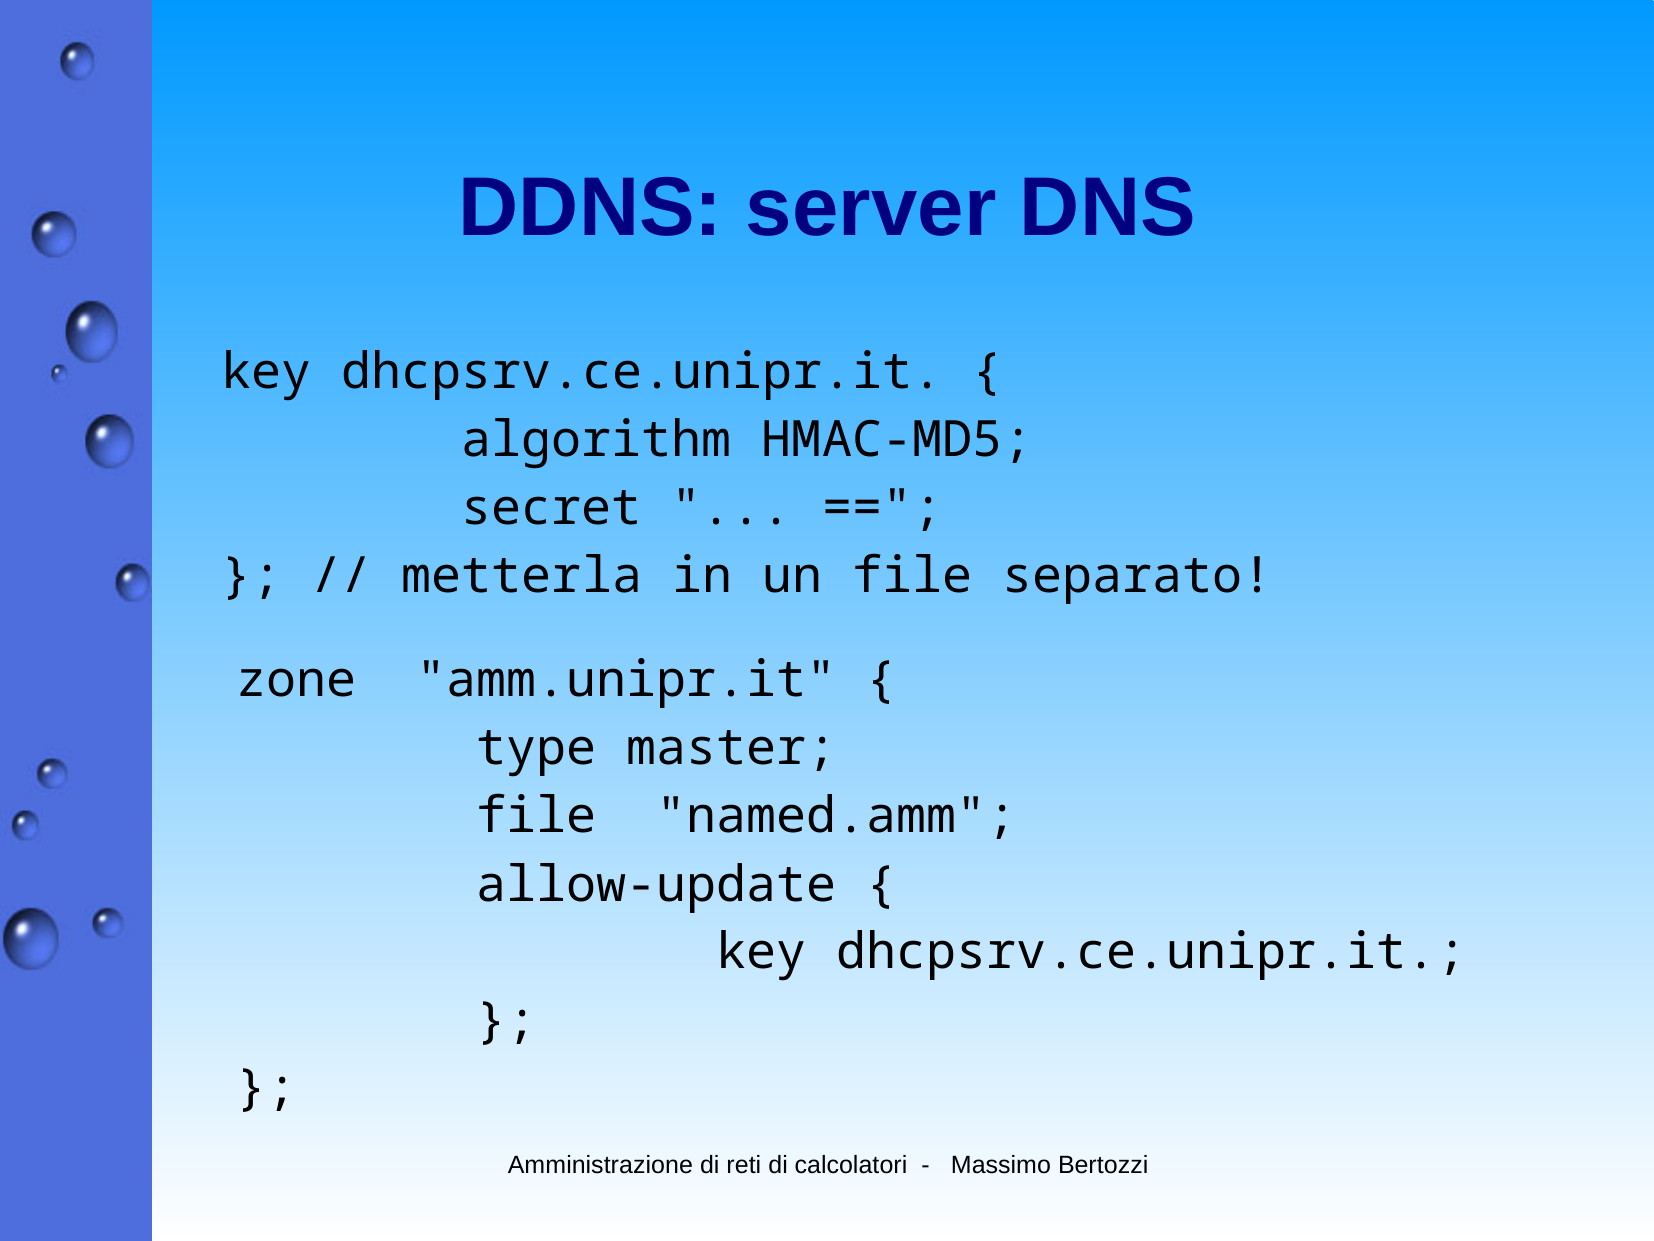

# DDNS: server DNS
key dhcpsrv.ce.unipr.it. {
 algorithm HMAC-MD5;
 secret "... ==";
}; // metterla in un file separato!
zone "amm.unipr.it" {
 type master;
 file "named.amm";
 allow-update {
 key dhcpsrv.ce.unipr.it.;
 };
};